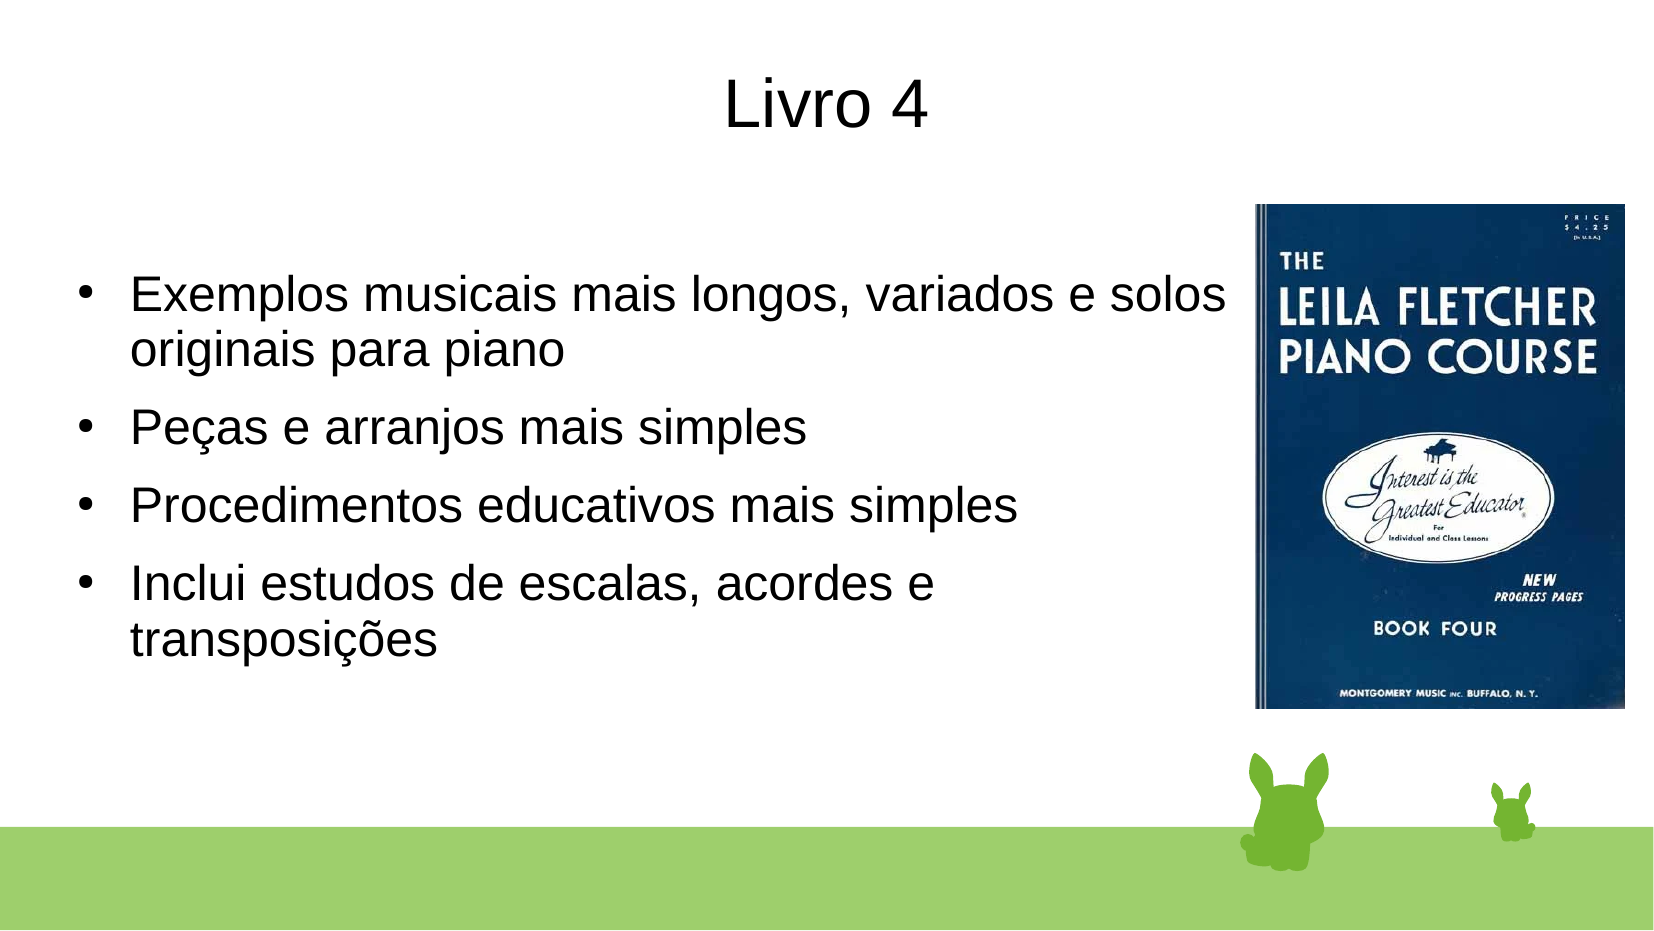

# Livro 4
Exemplos musicais mais longos, variados e solos originais para piano
Peças e arranjos mais simples
Procedimentos educativos mais simples
Inclui estudos de escalas, acordes e transposições